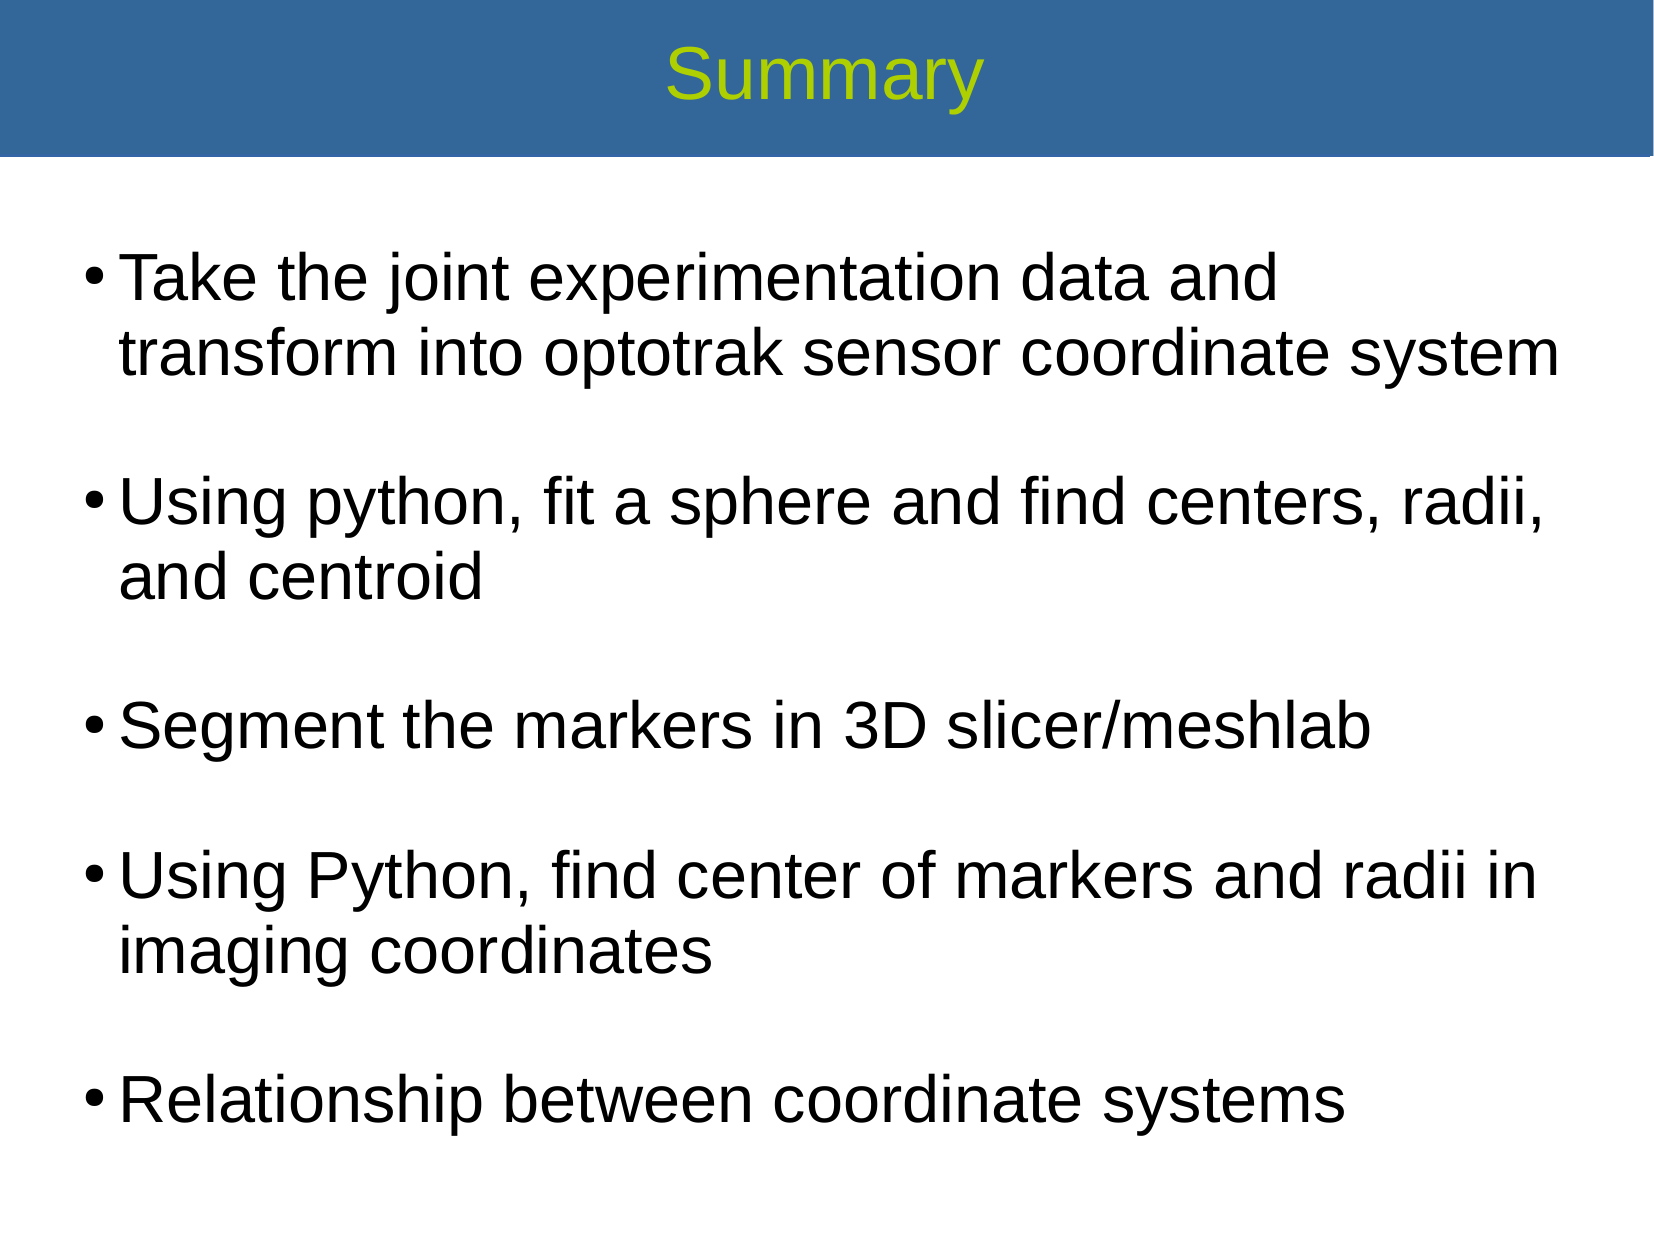

Summary
# Take the joint experimentation data and transform into optotrak sensor coordinate system
Using python, fit a sphere and find centers, radii, and centroid
Segment the markers in 3D slicer/meshlab
Using Python, find center of markers and radii in imaging coordinates
Relationship between coordinate systems